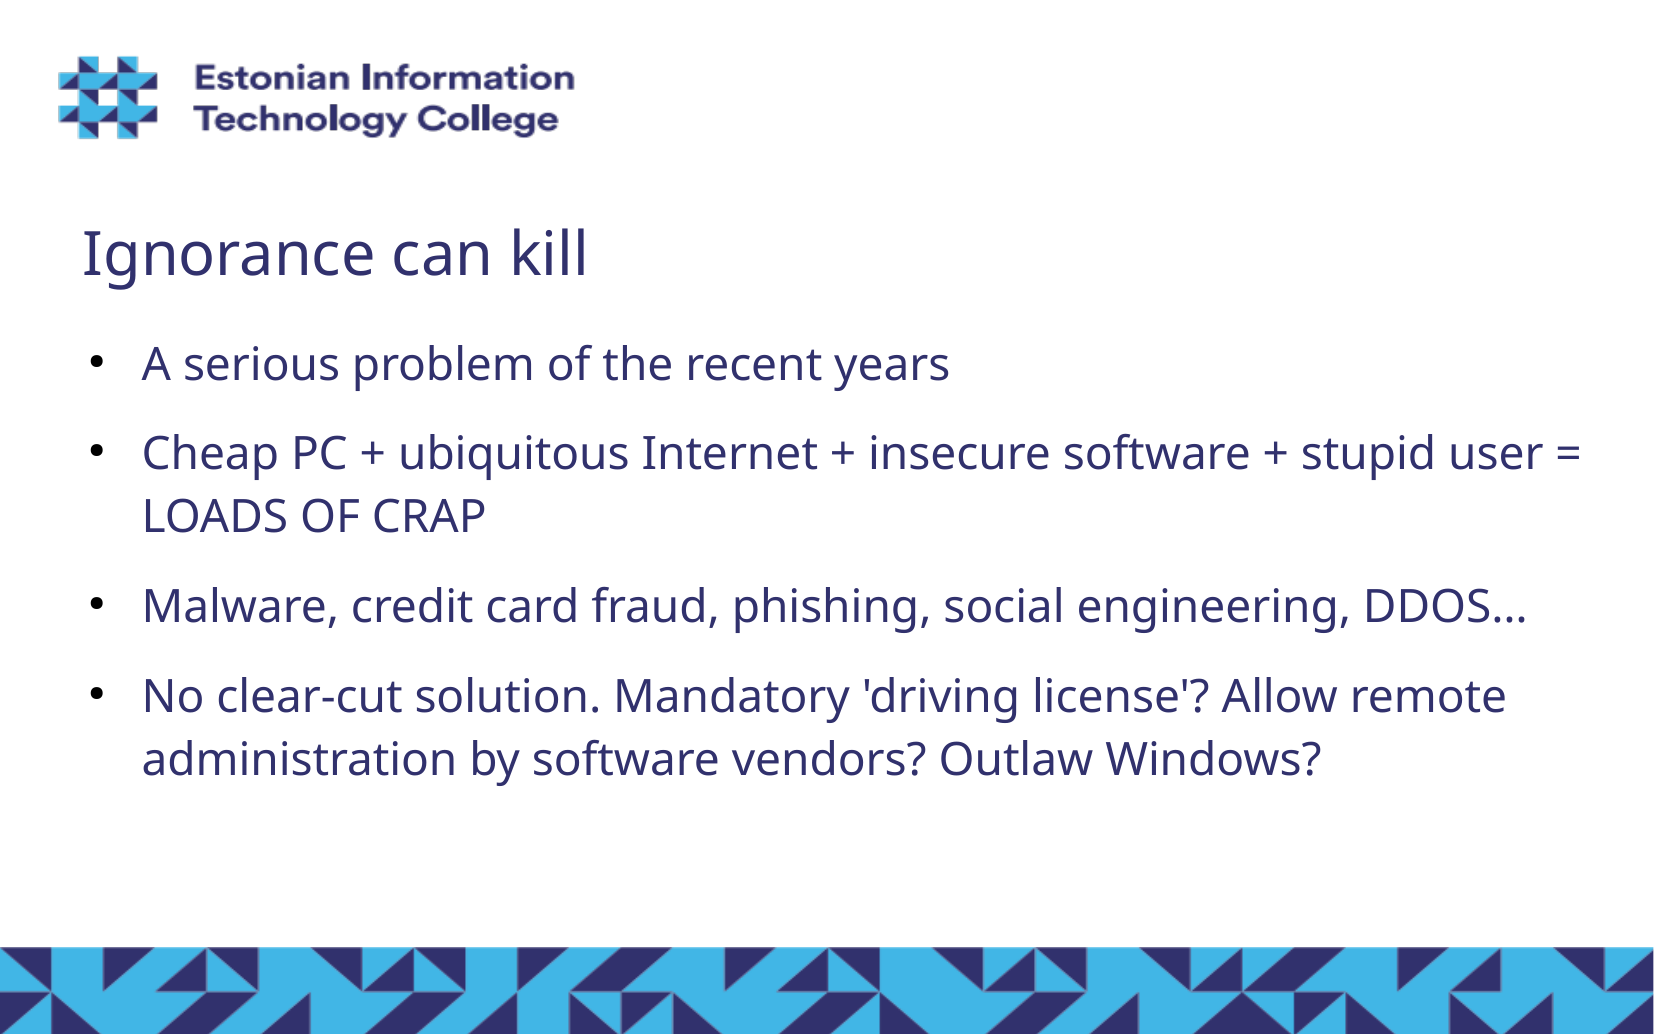

# Ignorance can kill
A serious problem of the recent years
Cheap PC + ubiquitous Internet + insecure software + stupid user = LOADS OF CRAP
Malware, credit card fraud, phishing, social engineering, DDOS…
No clear-cut solution. Mandatory 'driving license'? Allow remote administration by software vendors? Outlaw Windows?